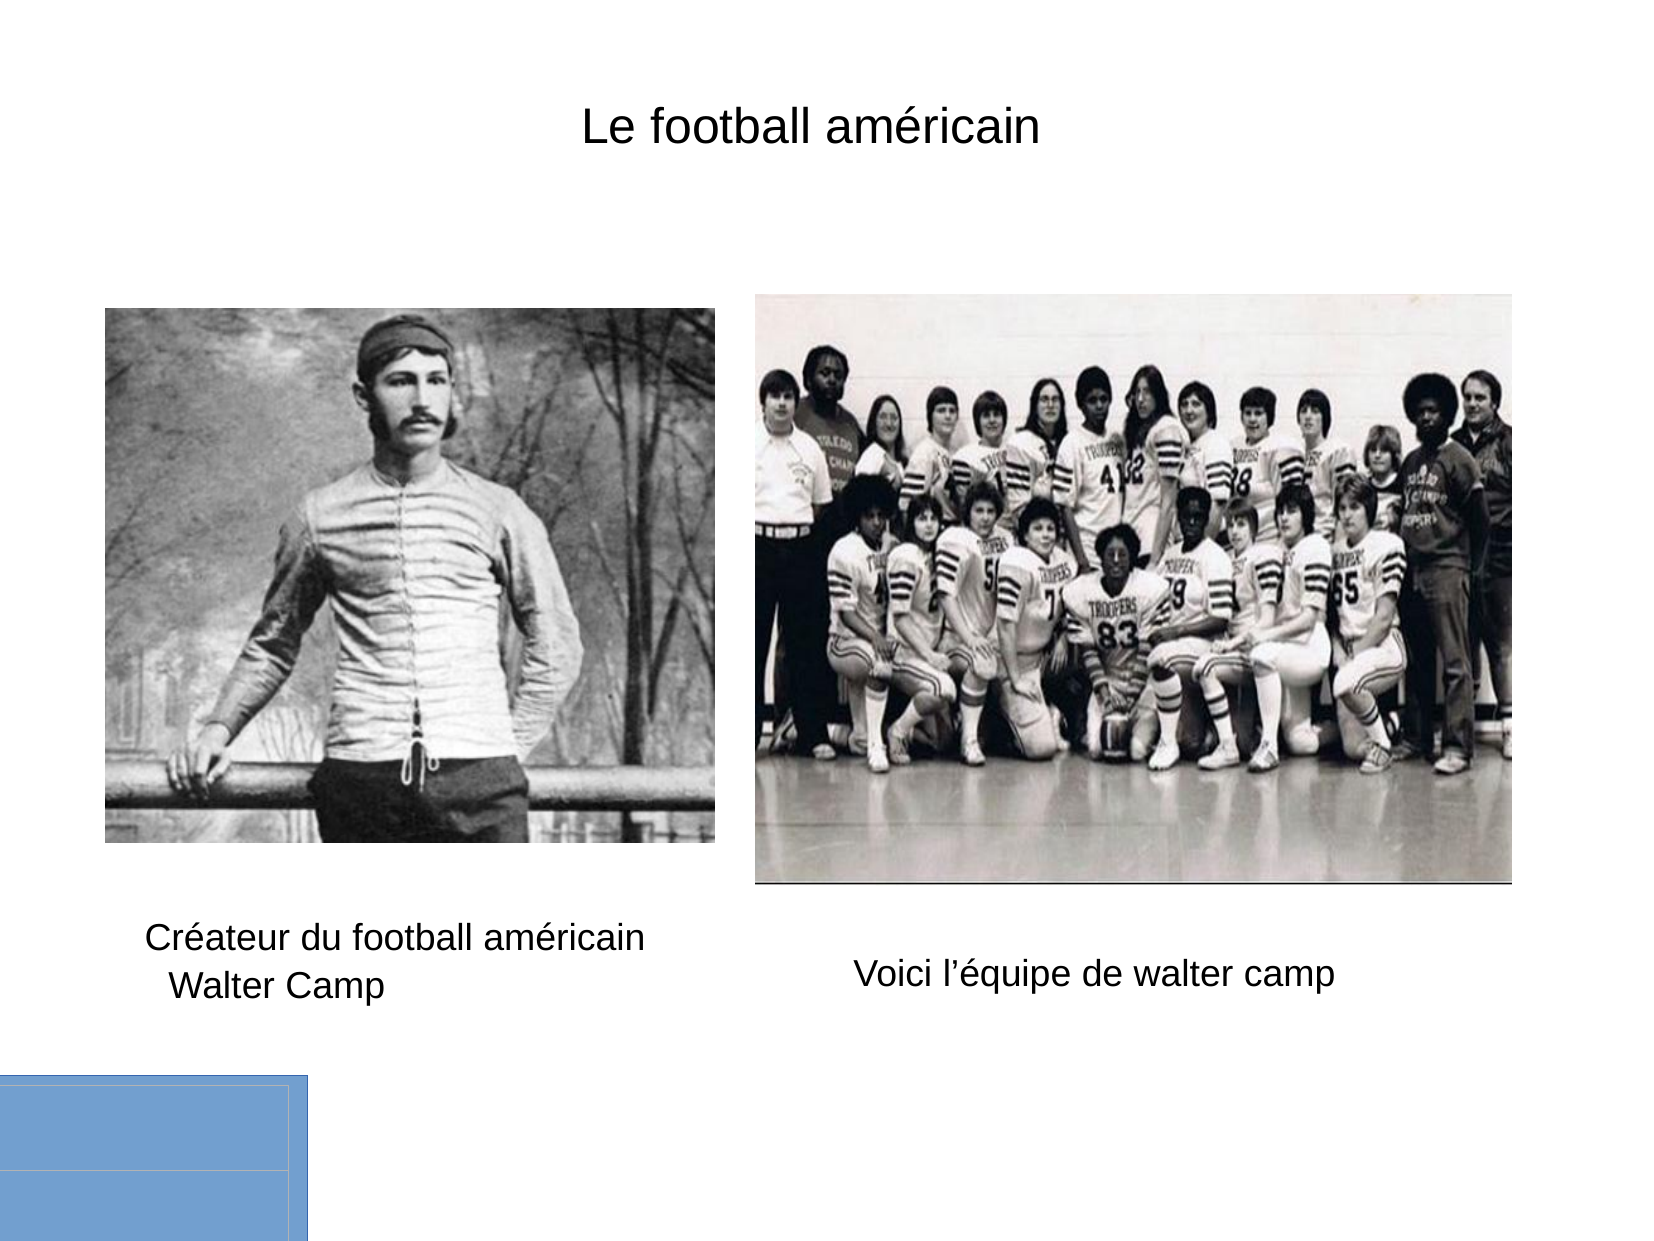

# Le football américain
Créateur du football américain
Voici l’équipe de walter camp
Walter Camp
[unsupported chart]